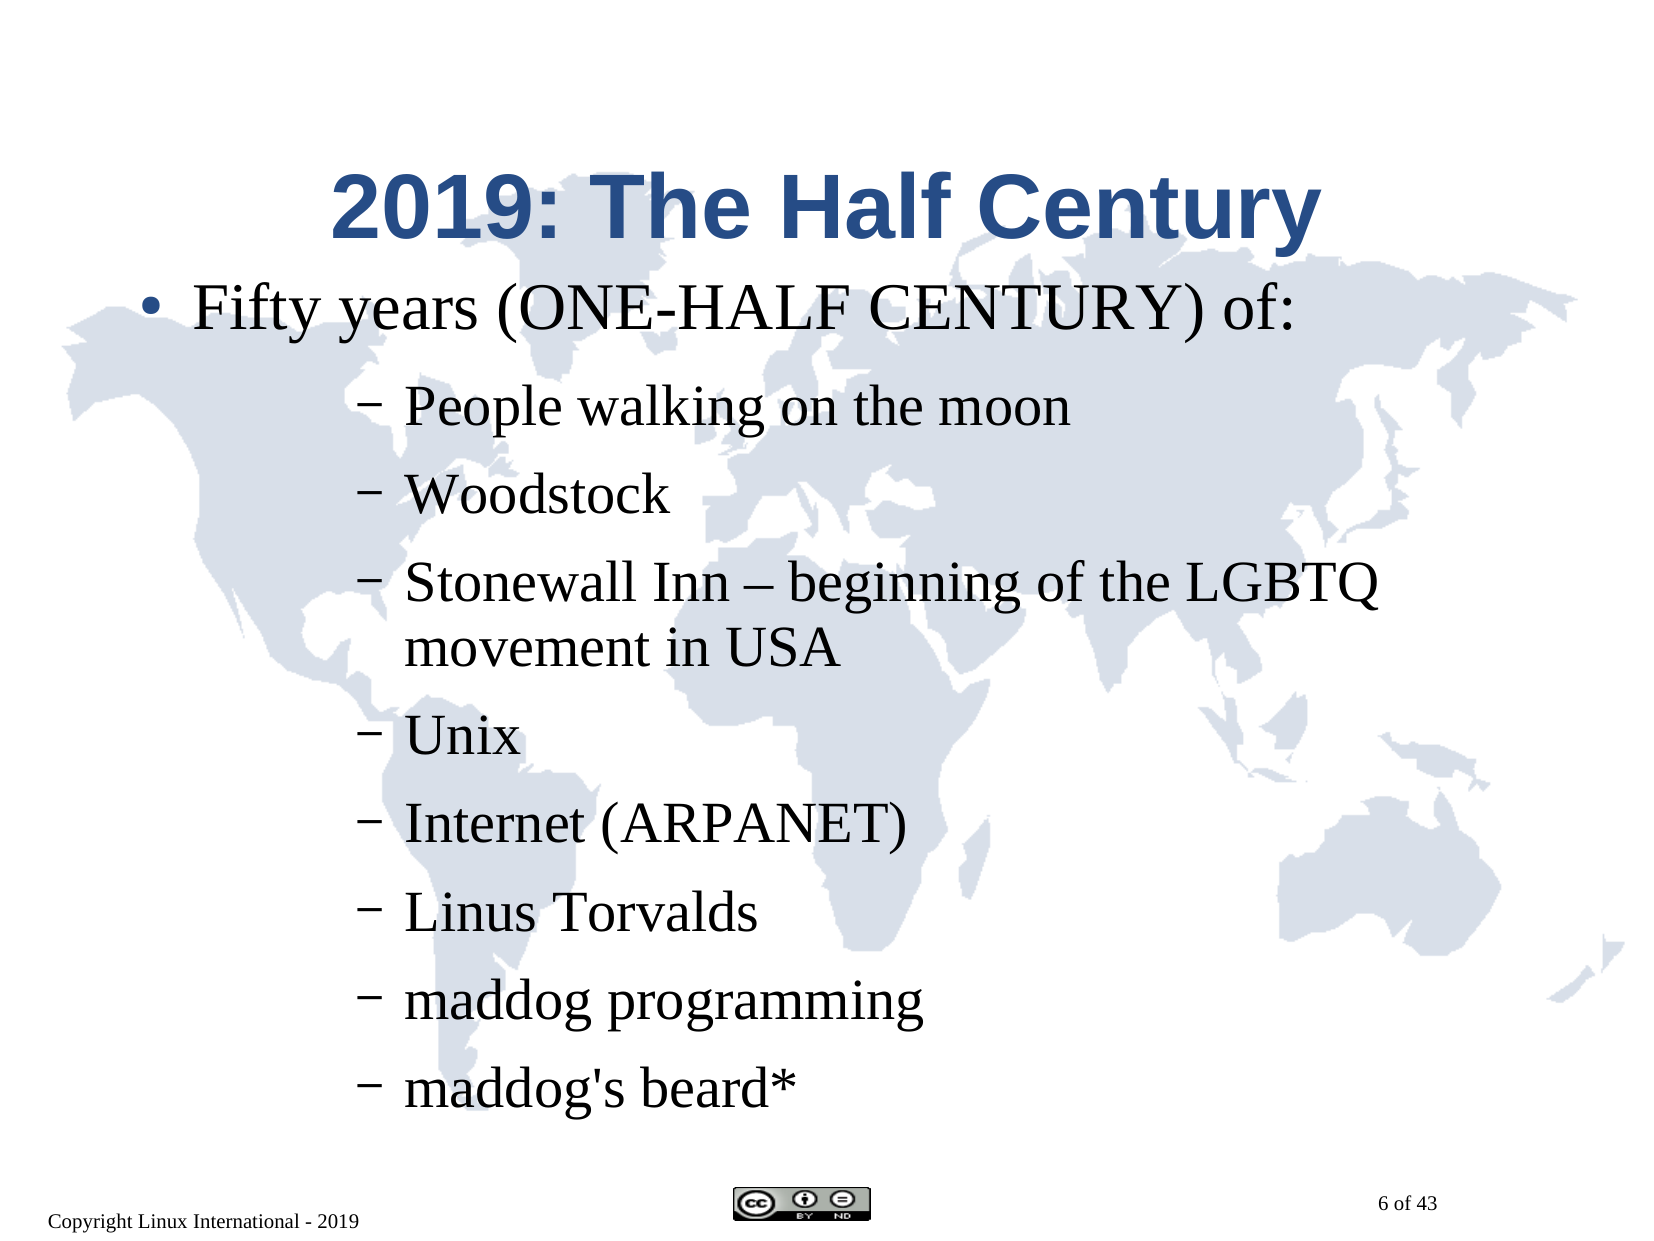

# 2019: The Half Century
Fifty years (ONE-HALF CENTURY) of:
People walking on the moon
Woodstock
Stonewall Inn – beginning of the LGBTQ movement in USA
Unix
Internet (ARPANET)
Linus Torvalds
maddog programming
maddog's beard*